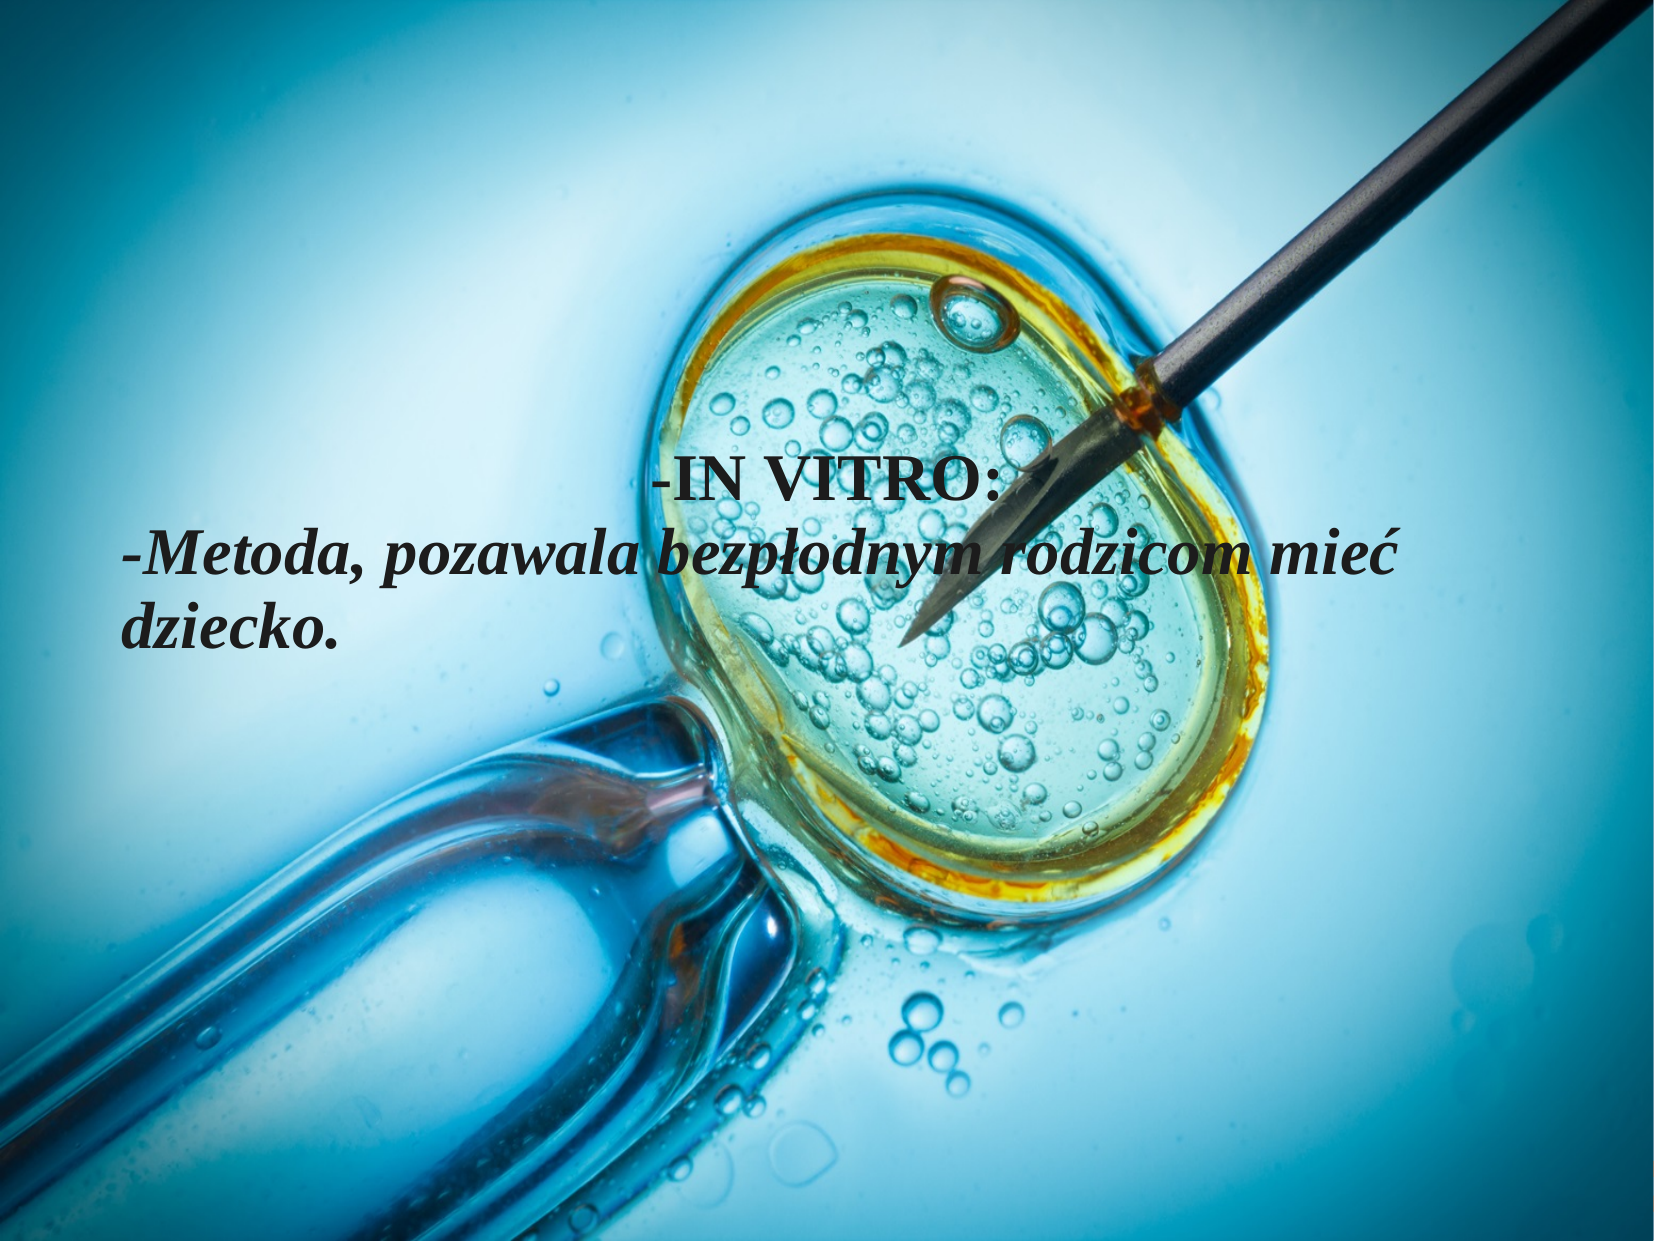

# -IN VITRO:
-Metoda, pozawala bezpłodnym rodzicom mieć dziecko.